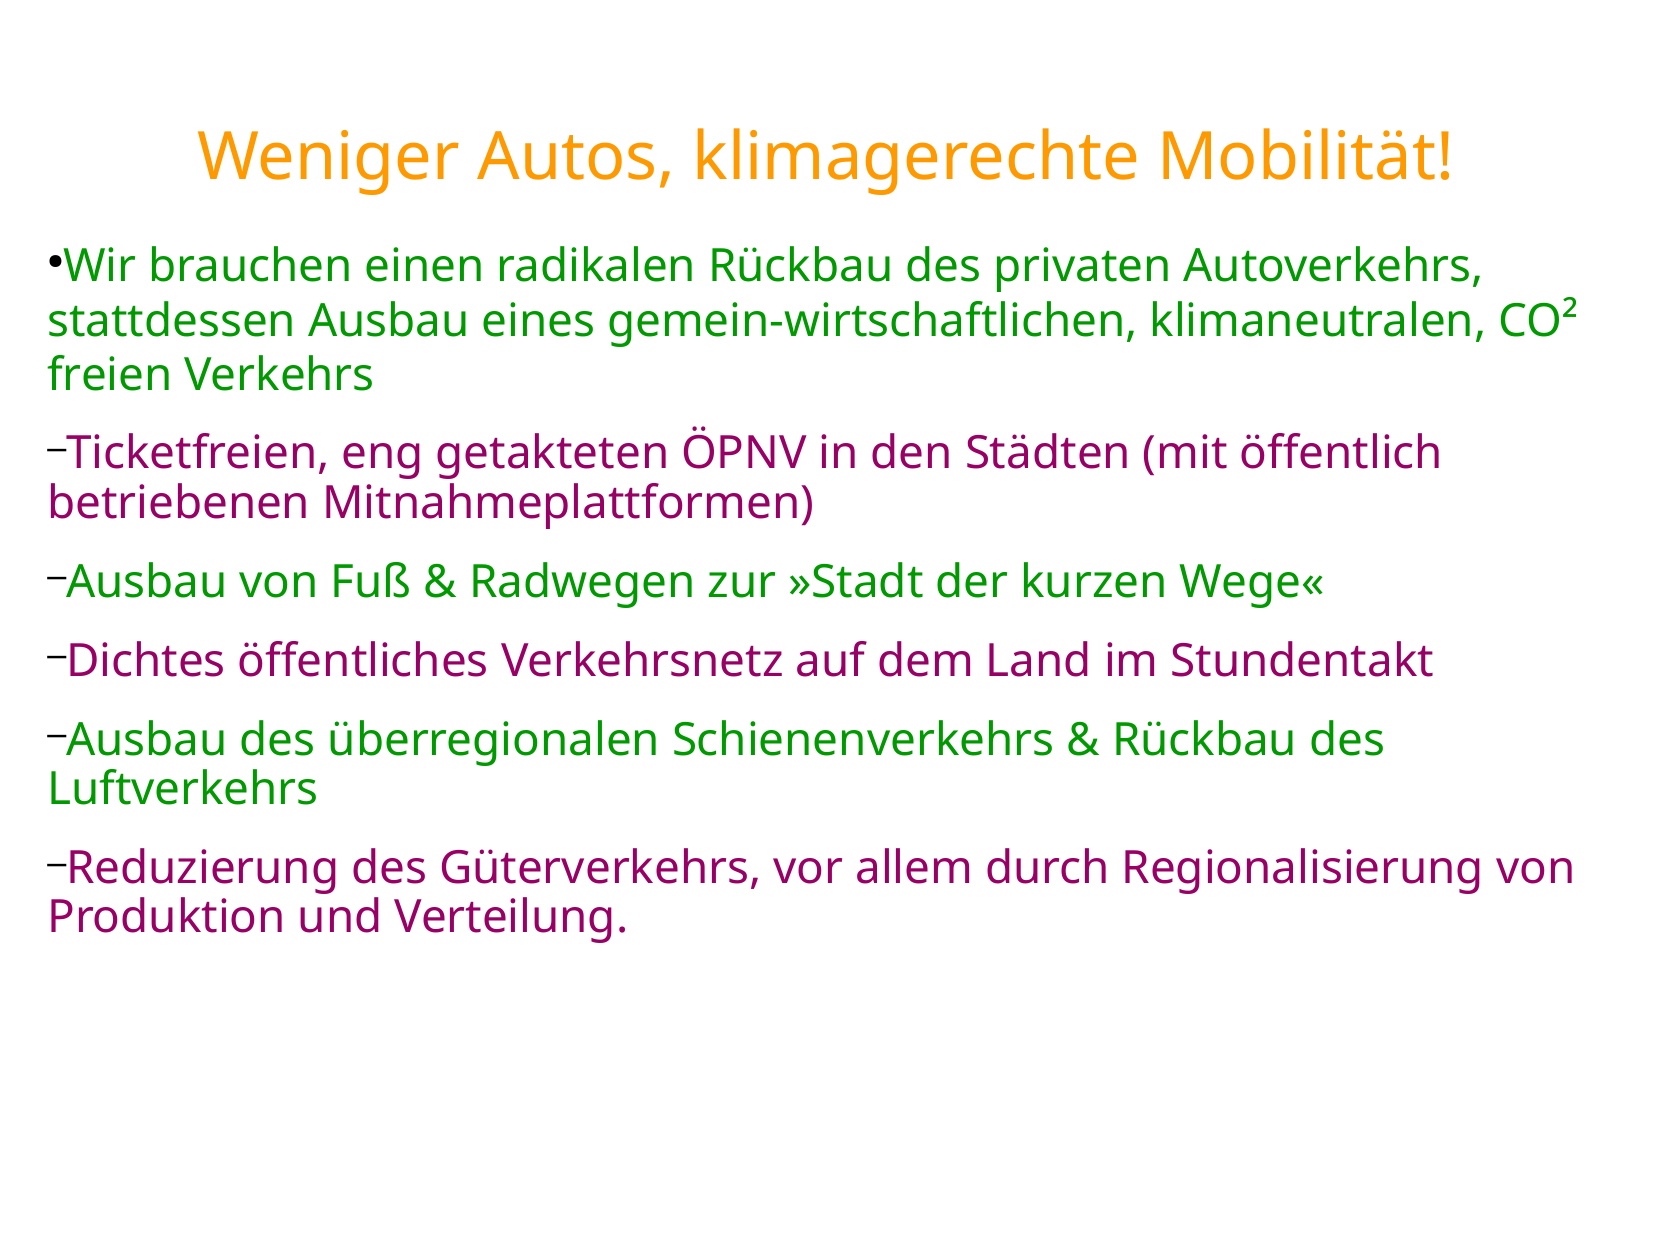

# Weniger Autos, klimagerechte Mobilität!
Wir brauchen einen radikalen Rückbau des privaten Autoverkehrs, stattdessen Ausbau eines gemein-wirtschaftlichen, klimaneutralen, CO²­ freien Verkehrs
Ticketfreien, eng getakteten ÖPNV in den Städten (mit öffentlich betriebenen Mitnahmeplattformen)
Ausbau von Fuß­ & Radwegen zur »Stadt der kurzen Wege«
Dichtes öffentliches Verkehrsnetz auf dem Land im Stundentakt
Ausbau des überregionalen Schienenverkehrs & Rückbau des Luftverkehrs
Reduzierung des Güterverkehrs, vor allem durch Regionalisierung von Produktion und Verteilung.